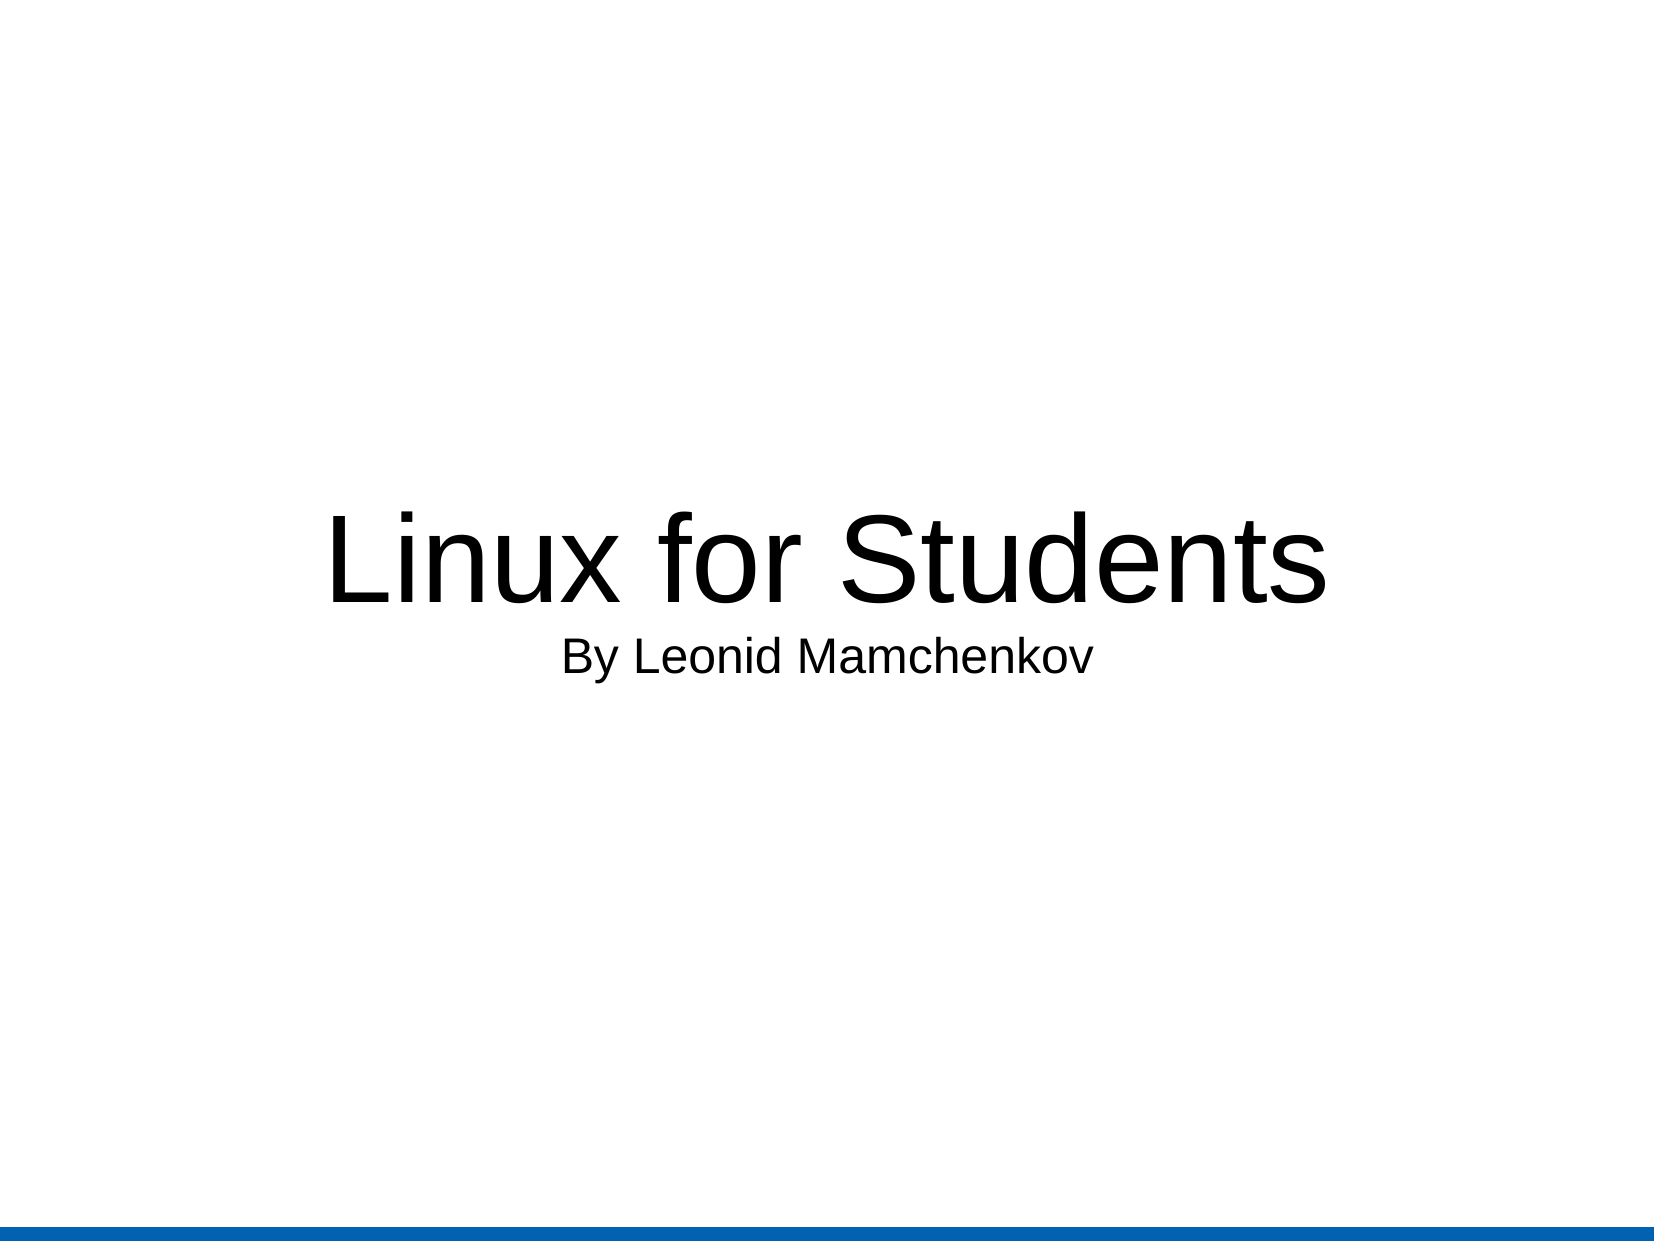

#
Linux for Students
By Leonid Mamchenkov